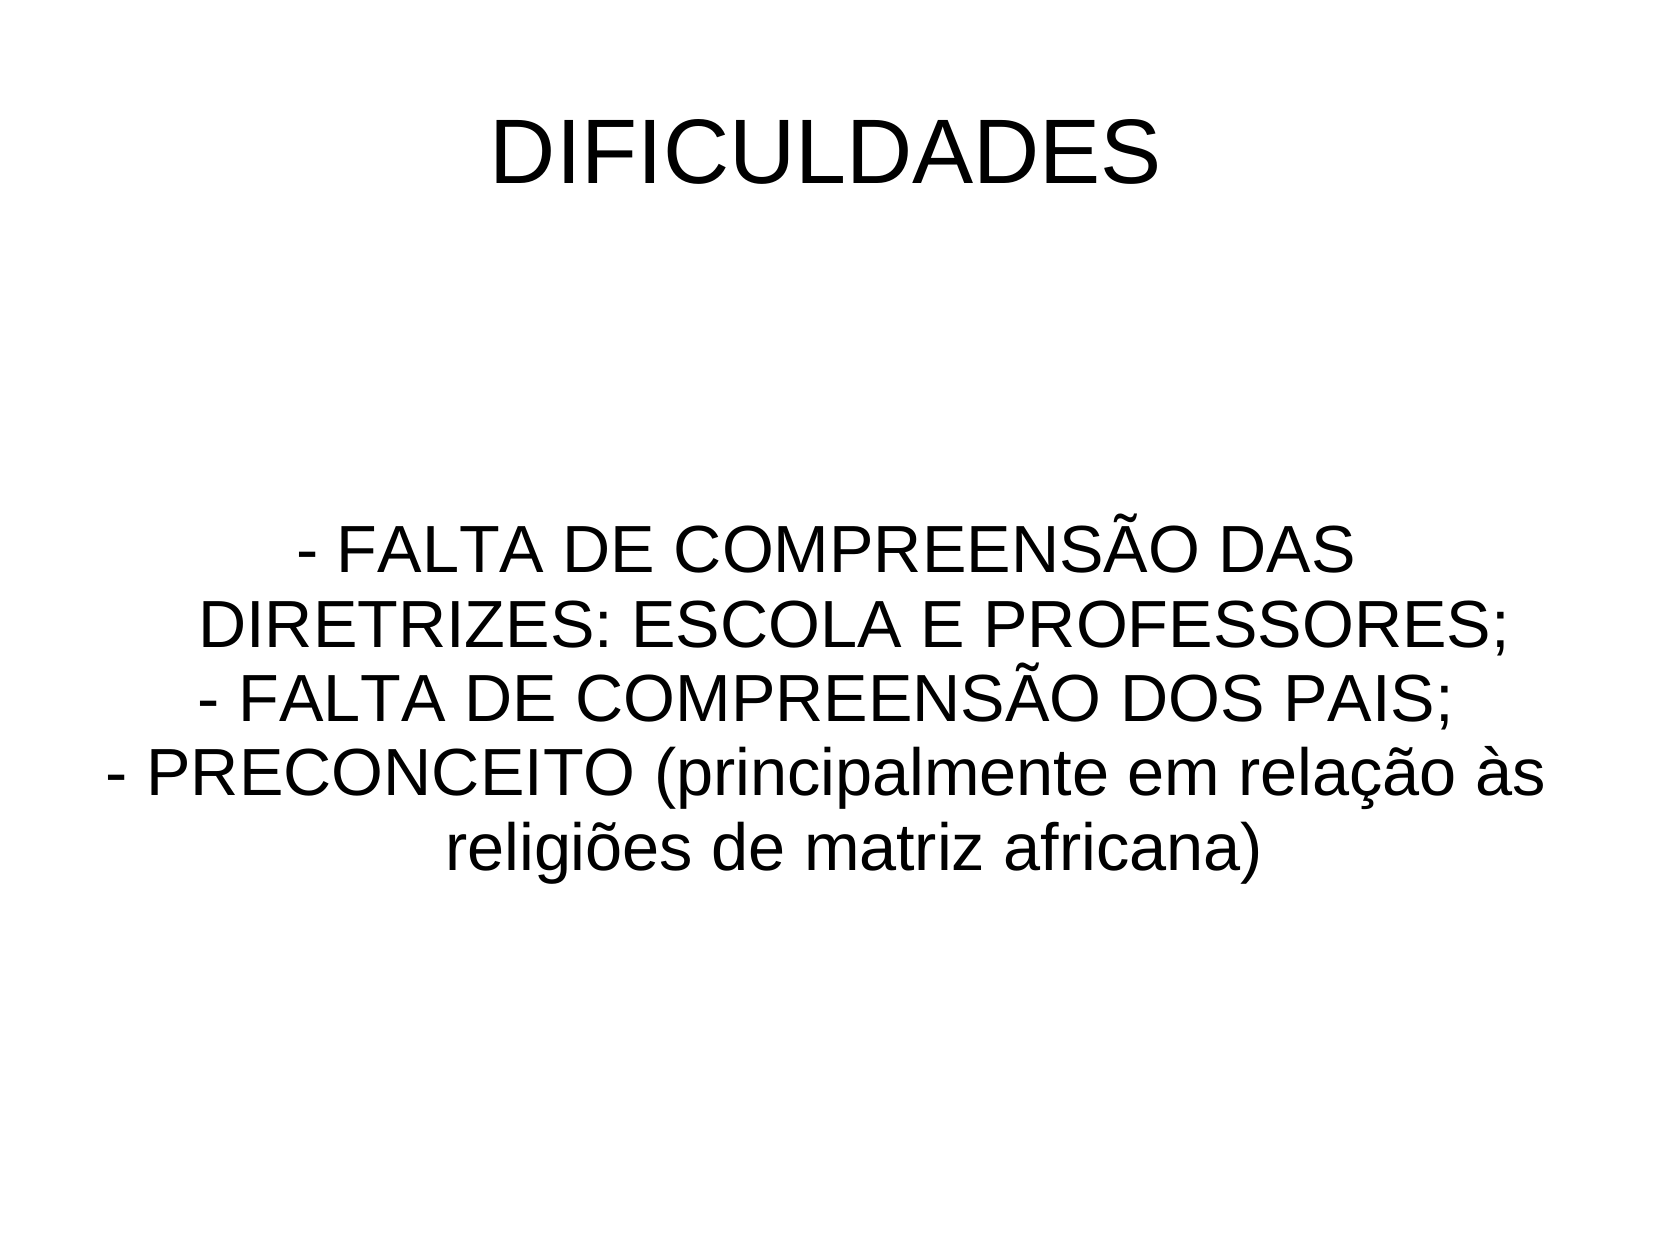

# DIFICULDADES
- FALTA DE COMPREENSÃO DAS DIRETRIZES: ESCOLA E PROFESSORES;
- FALTA DE COMPREENSÃO DOS PAIS;
- PRECONCEITO (principalmente em relação às religiões de matriz africana)